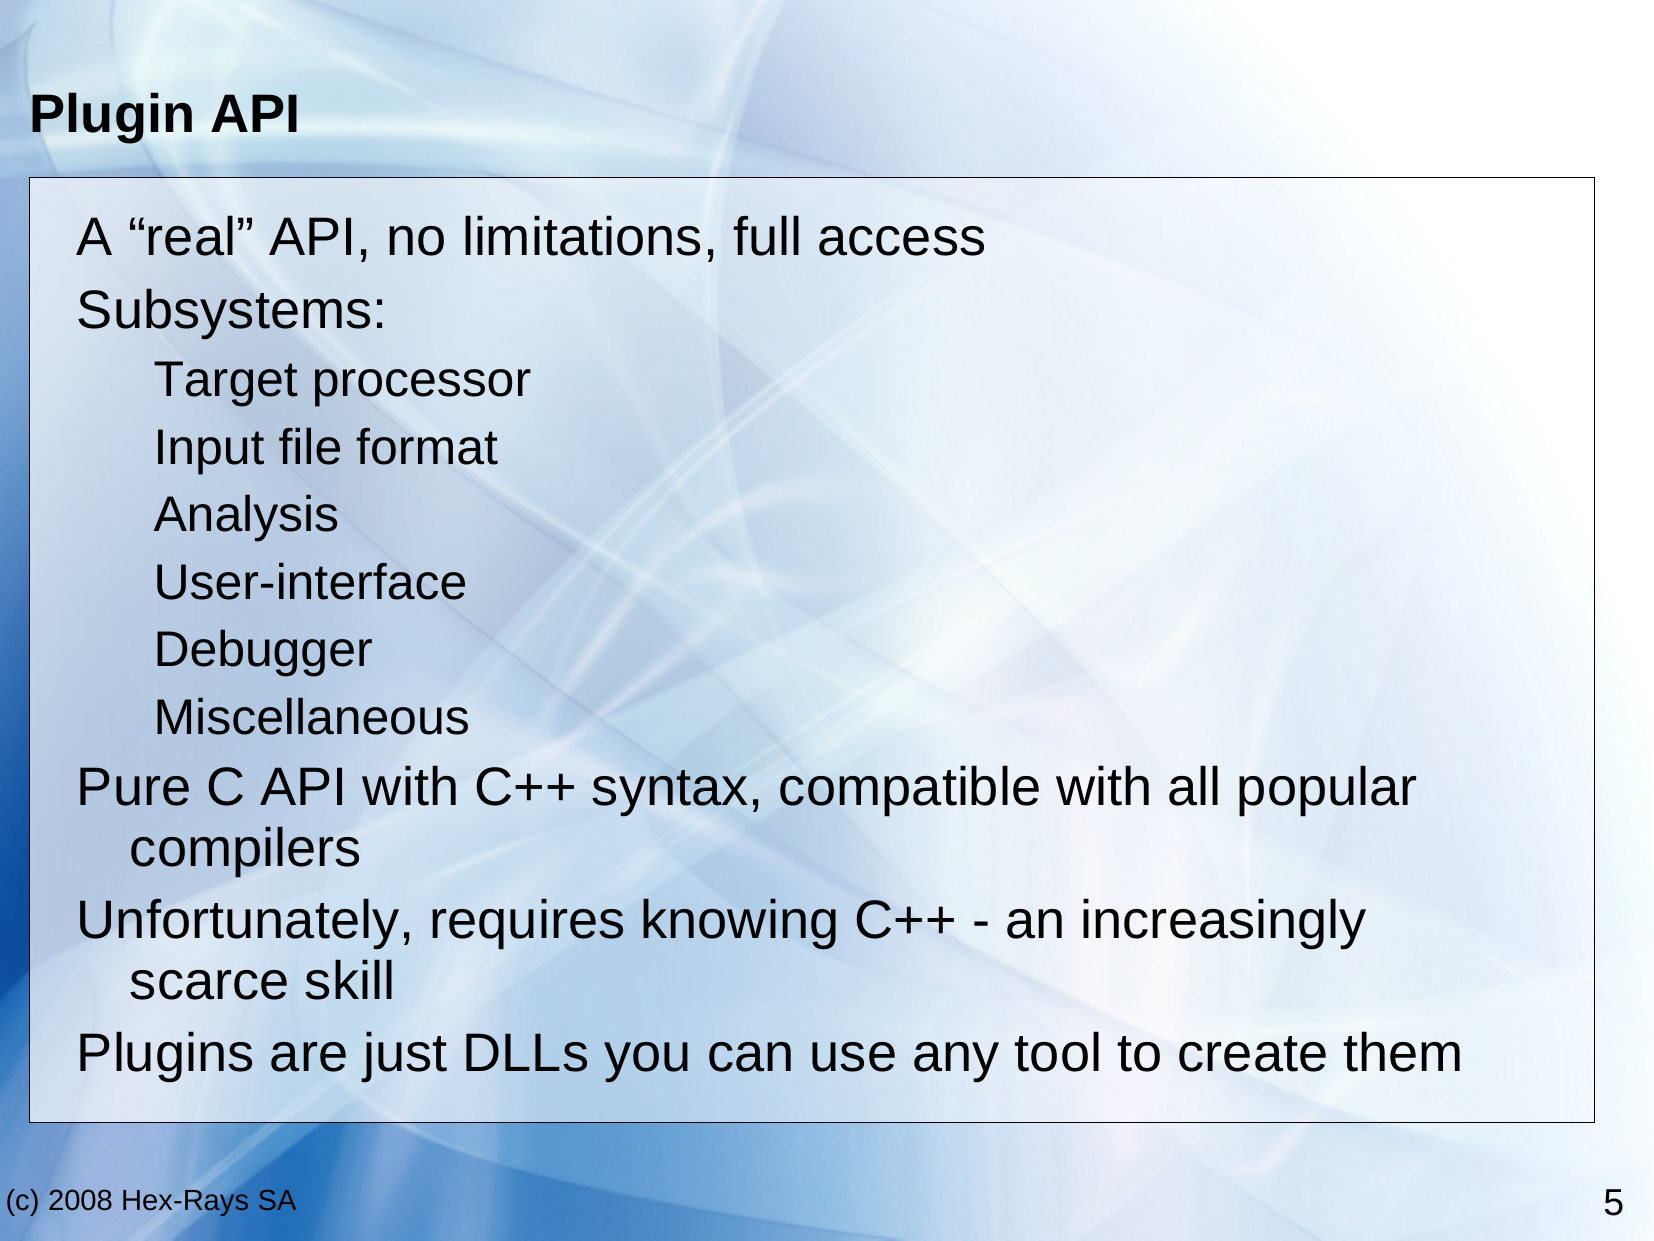

# Plugin API
A “real” API, no limitations, full access
Subsystems:
Target processor
Input file format
Analysis
User-interface
Debugger
Miscellaneous
Pure C API with C++ syntax, compatible with all popular compilers
Unfortunately, requires knowing C++ - an increasingly scarce skill
Plugins are just DLLs you can use any tool to create them
5
(c) 2008 Hex-Rays SA